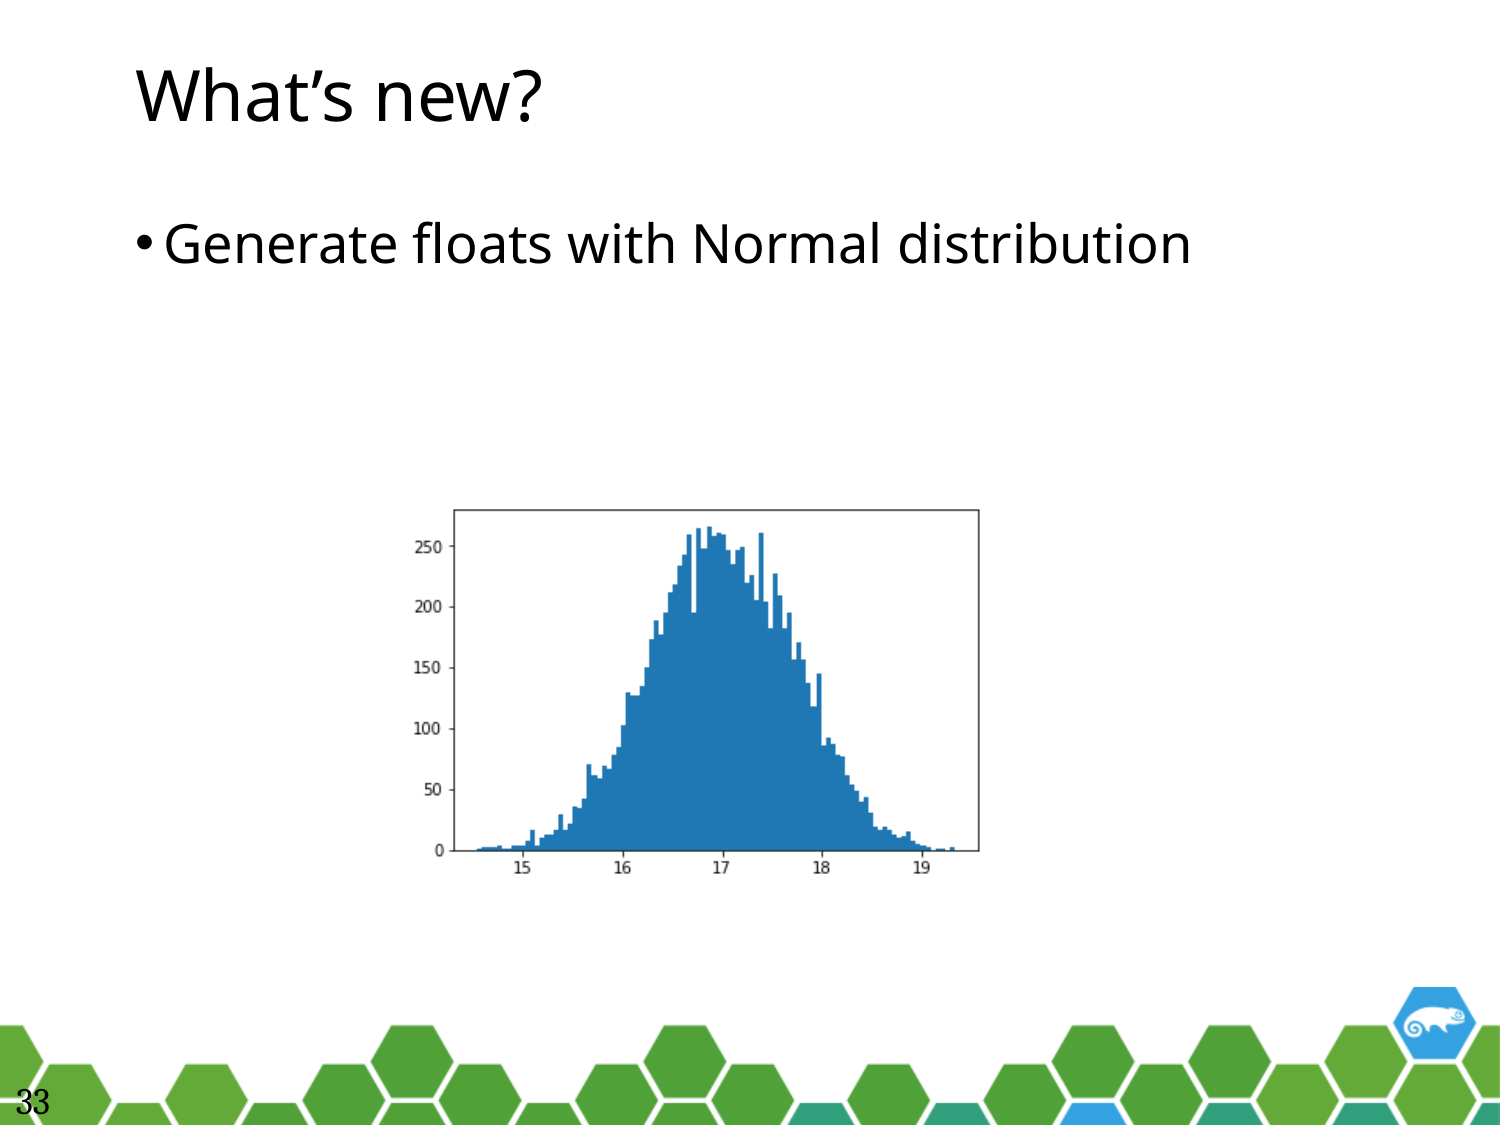

What’s new?
Generate floats with Normal distribution